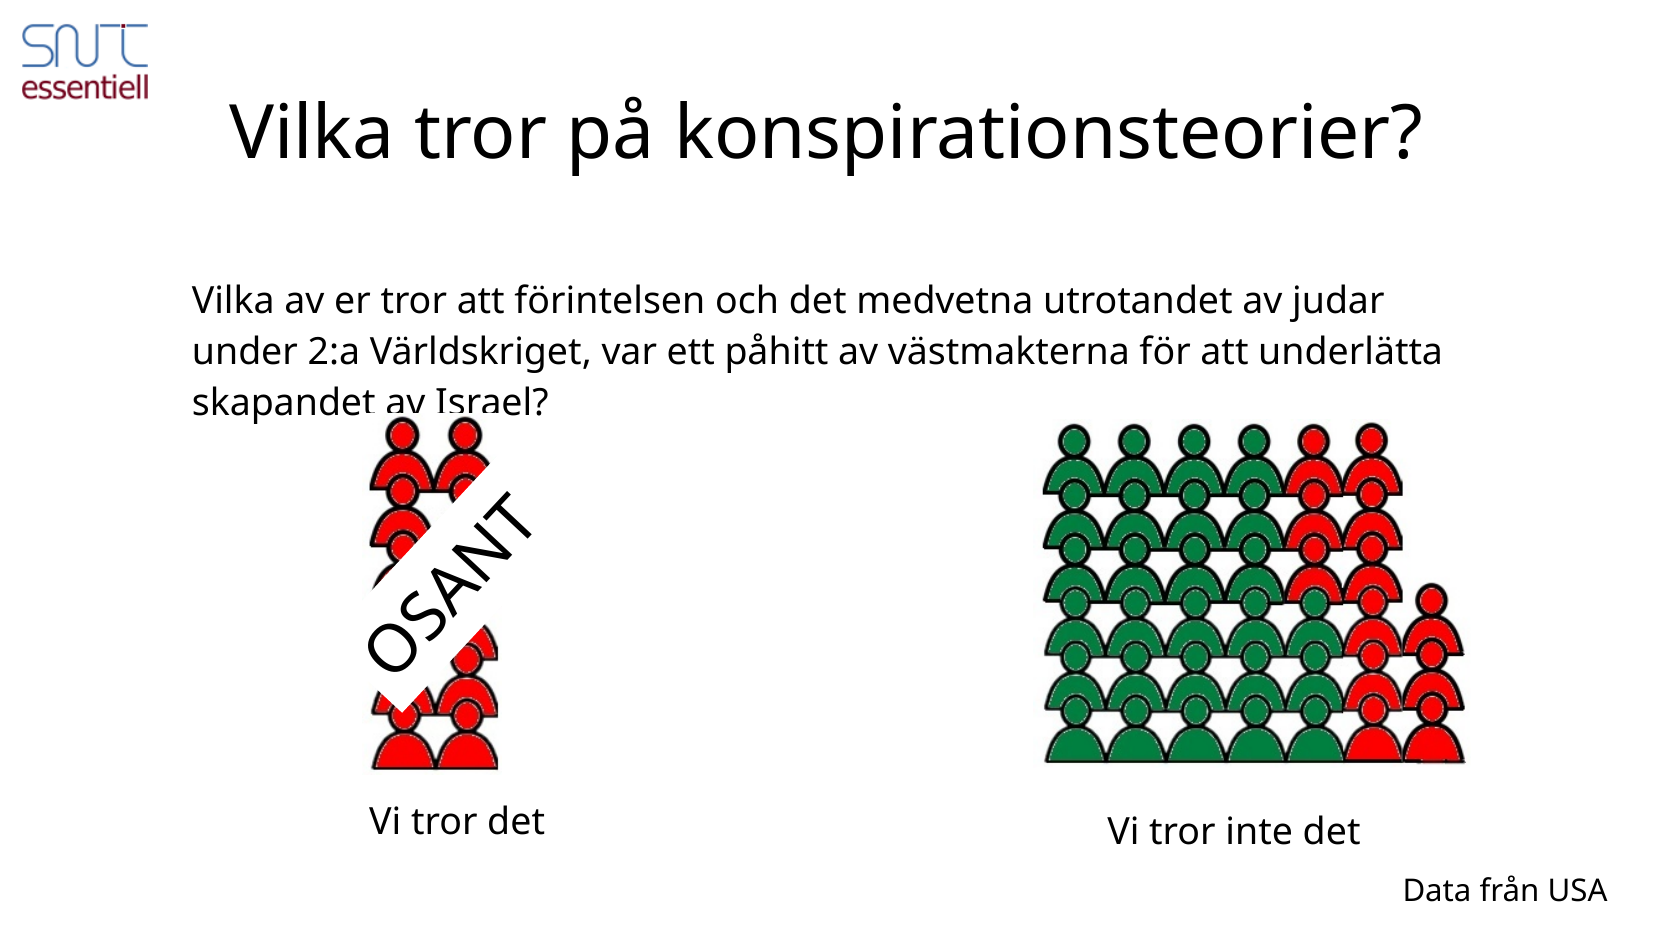

# Vilka tror på konspirationsteorier?
Vilka av er tror att förintelsen och det medvetna utrotandet av judar under 2:a Världskriget, var ett påhitt av västmakterna för att underlätta skapandet av Israel?
OSANT
Vi tror det
Vi tror inte det
Data från USA